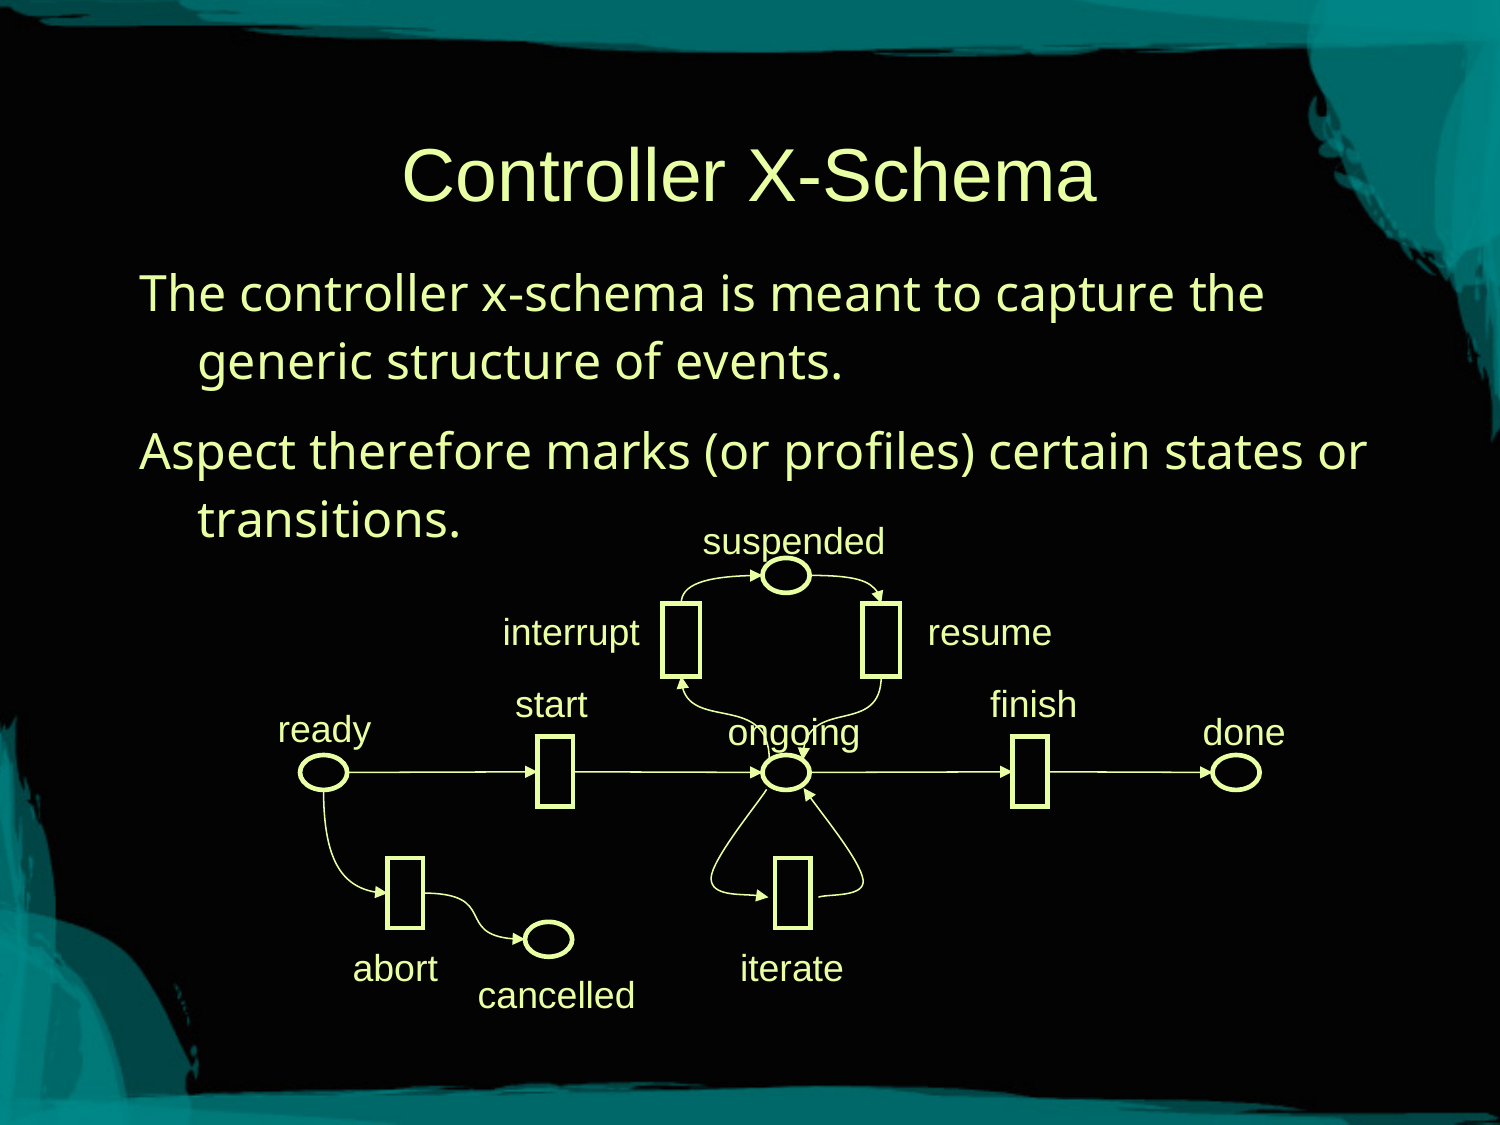

# Controller X-Schema
The controller x-schema is meant to capture the generic structure of events.
Aspect therefore marks (or profiles) certain states or transitions.
suspended
interrupt
resume
start
finish
ready
ongoing
done
abort
iterate
cancelled